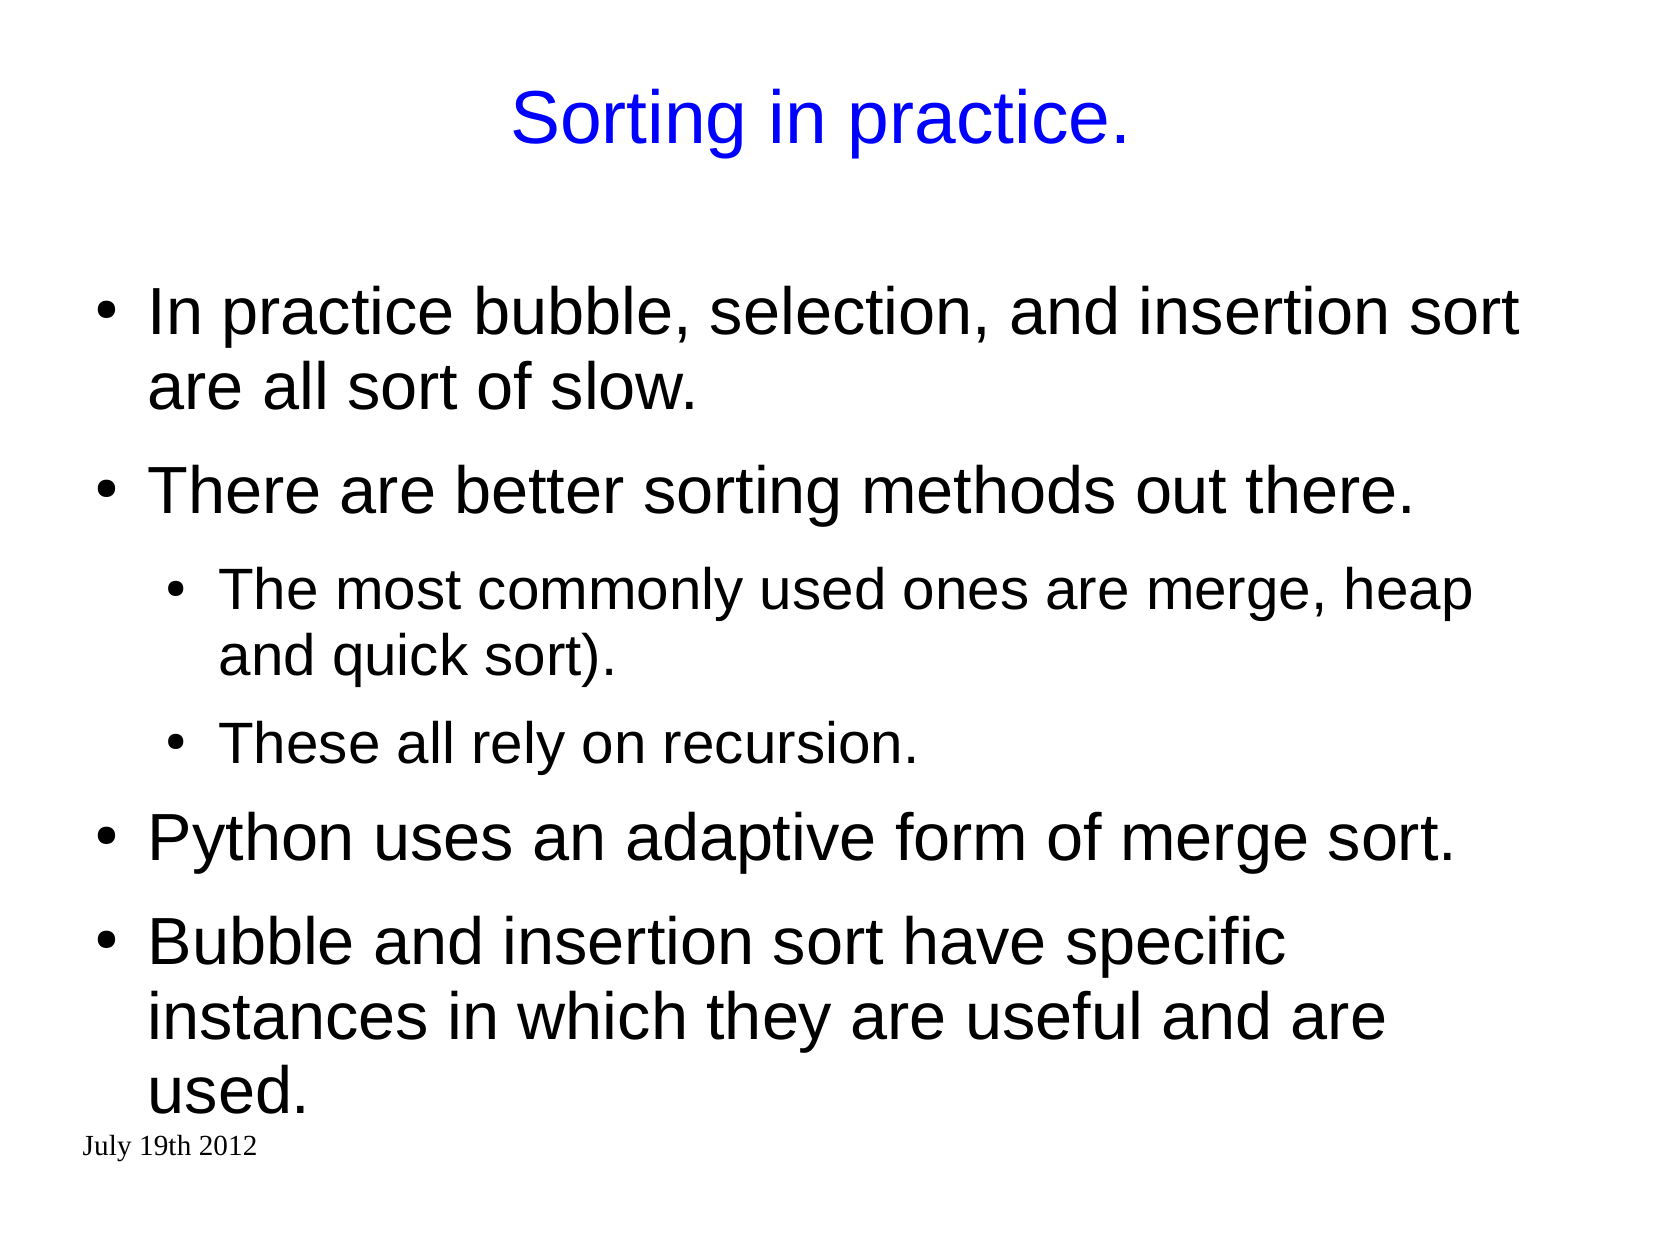

# Sorting in practice.
In practice bubble, selection, and insertion sort are all sort of slow.
There are better sorting methods out there.
The most commonly used ones are merge, heap and quick sort).
These all rely on recursion.
Python uses an adaptive form of merge sort.
Bubble and insertion sort have specific instances in which they are useful and are used.
July 19th 2012